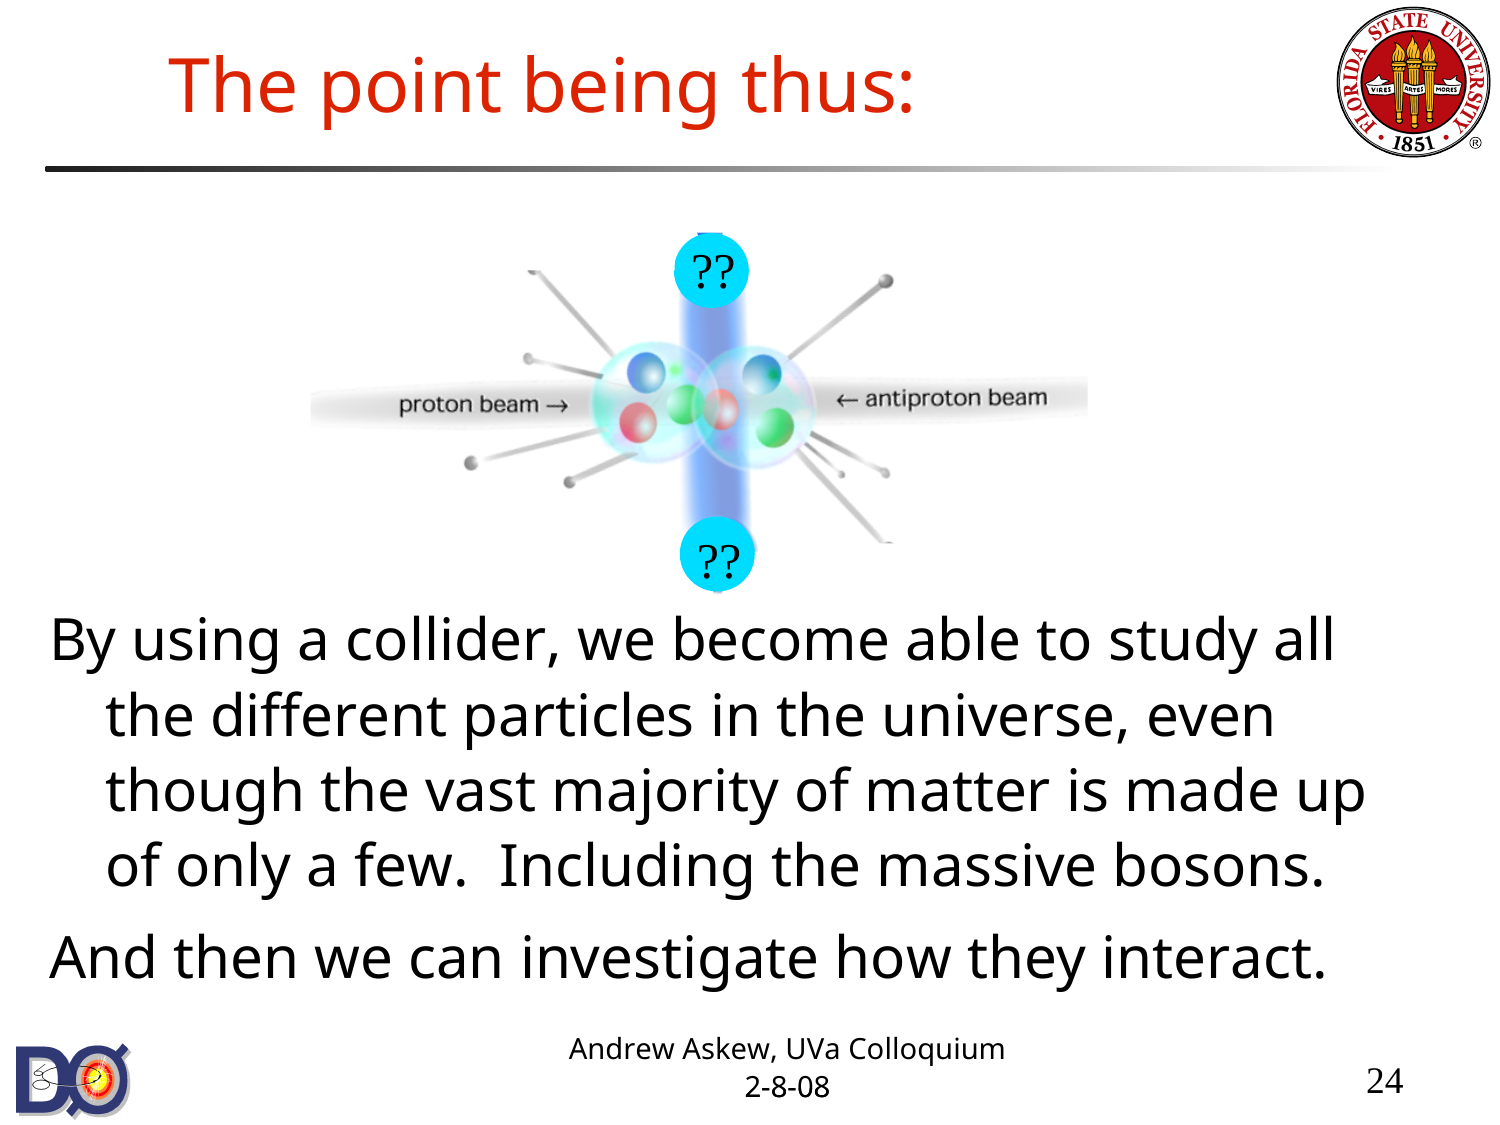

??
??
# The point being thus:
By using a collider, we become able to study all the different particles in the universe, even though the vast majority of matter is made up of only a few. Including the massive bosons.
And then we can investigate how they interact.
Andrew Askew, UVa Colloquium 2-8-08